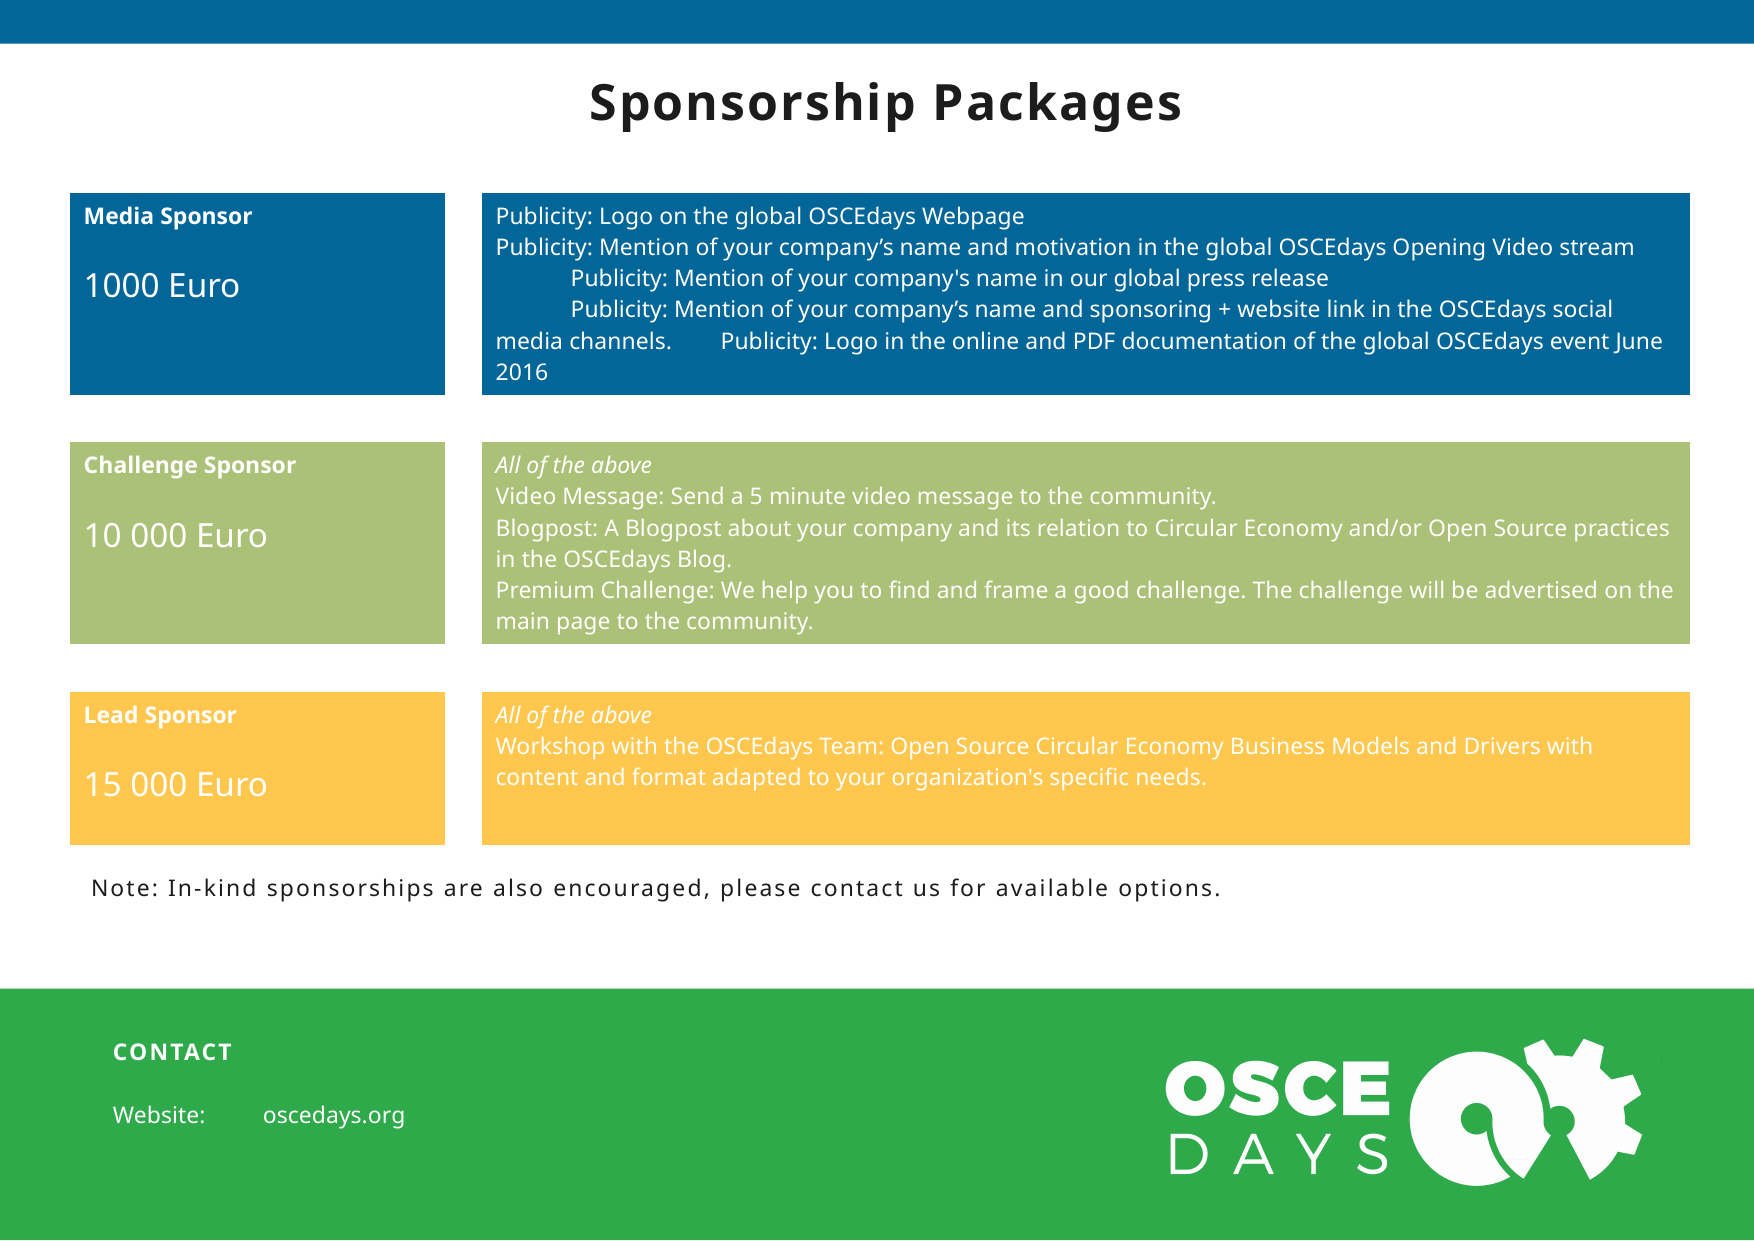

Sponsorship Packages
| Media Sponsor 1000 Euro | | Publicity: Logo on the global OSCEdays Webpage Publicity: Mention of your company’s name and motivation in the global OSCEdays Opening Video stream Publicity: Mention of your company's name in our global press release Publicity: Mention of your company’s name and sponsoring + website link in the OSCEdays social media channels. Publicity: Logo in the online and PDF documentation of the global OSCEdays event June 2016 |
| --- | --- | --- |
| | | |
| Challenge Sponsor 10 000 Euro | | All of the above Video Message: Send a 5 minute video message to the community. Blogpost: A Blogpost about your company and its relation to Circular Economy and/or Open Source practices in the OSCEdays Blog. Premium Challenge: We help you to find and frame a good challenge. The challenge will be advertised on the main page to the community. |
| | | |
| Lead Sponsor 15 000 Euro | | All of the above Workshop with the OSCEdays Team: Open Source Circular Economy Business Models and Drivers with content and format adapted to your organization's specific needs. |
Note: In-kind sponsorships are also encouraged, please contact us for available options.
CONTACT
Website: 	oscedays.org